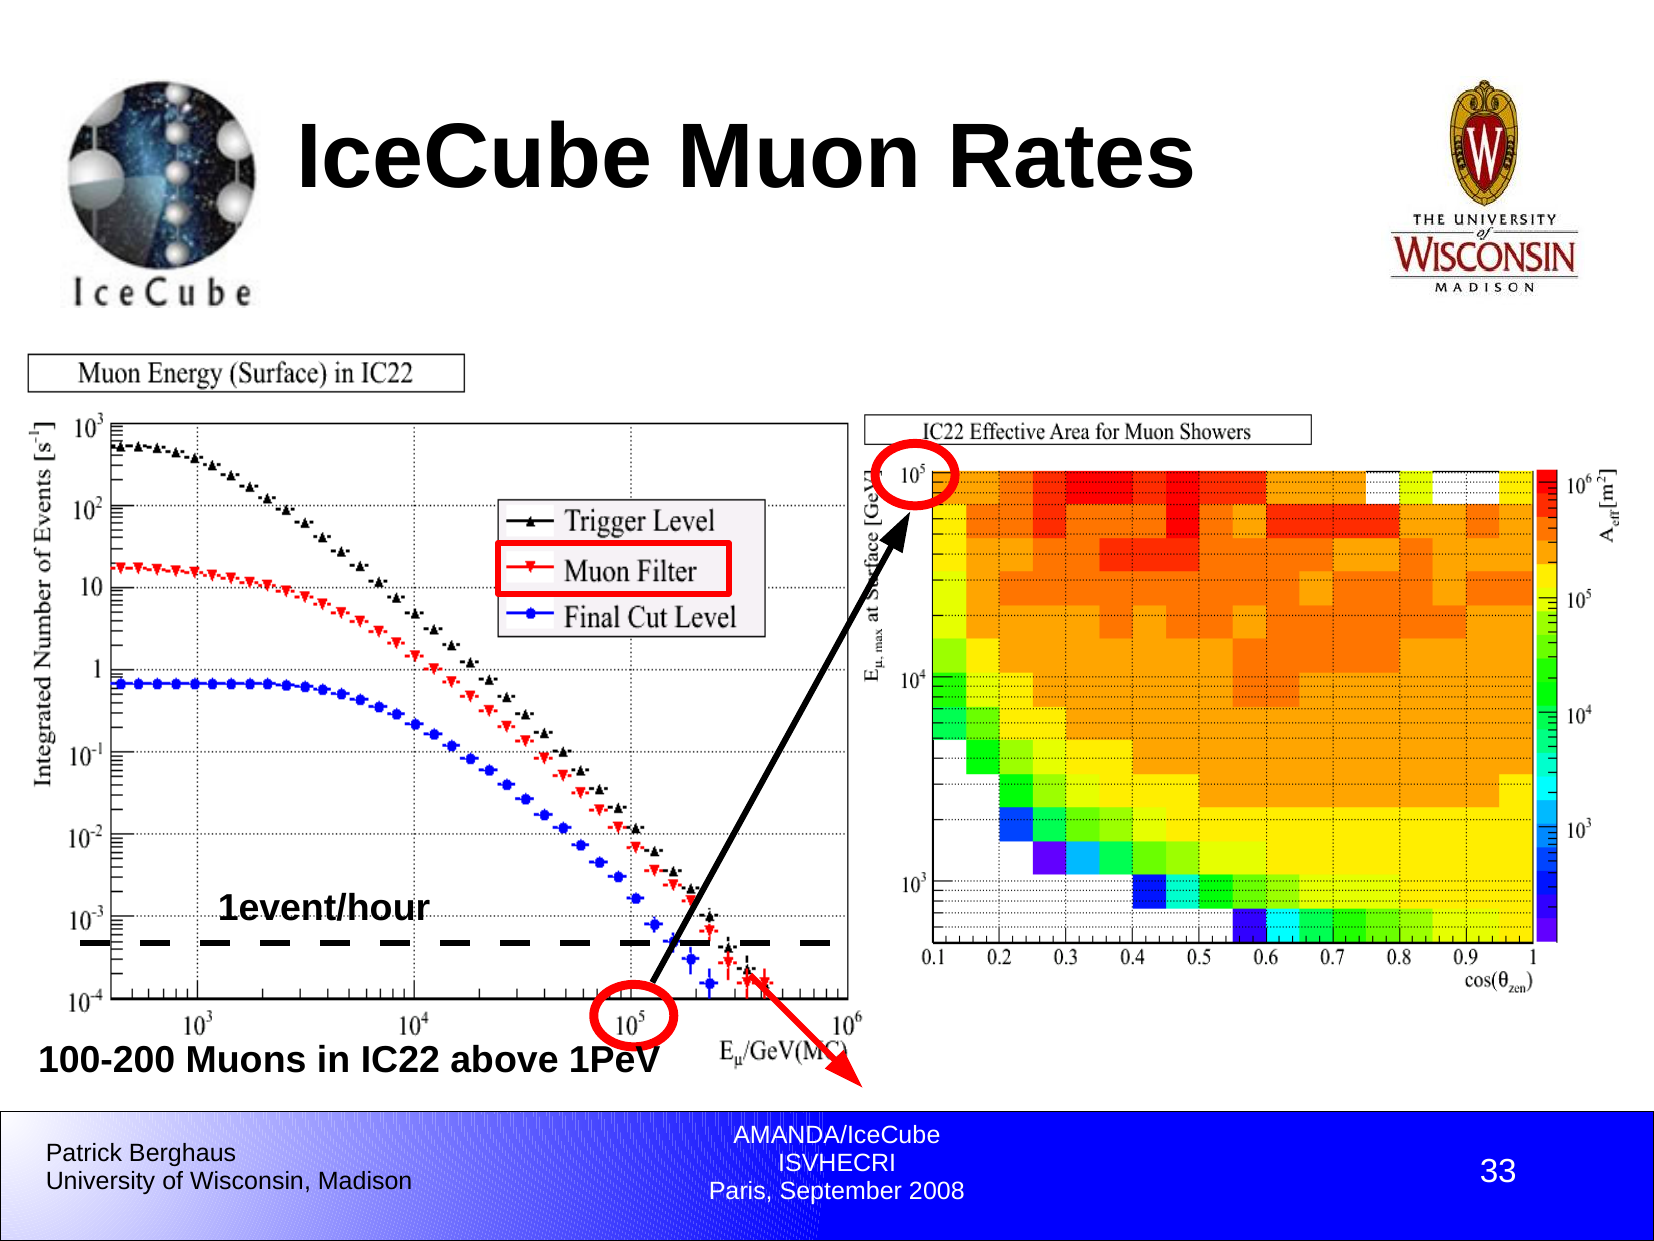

IceCube Muon Rates
Not Available Offline
1event/hour
100-200 Muons in IC22 above 1PeV